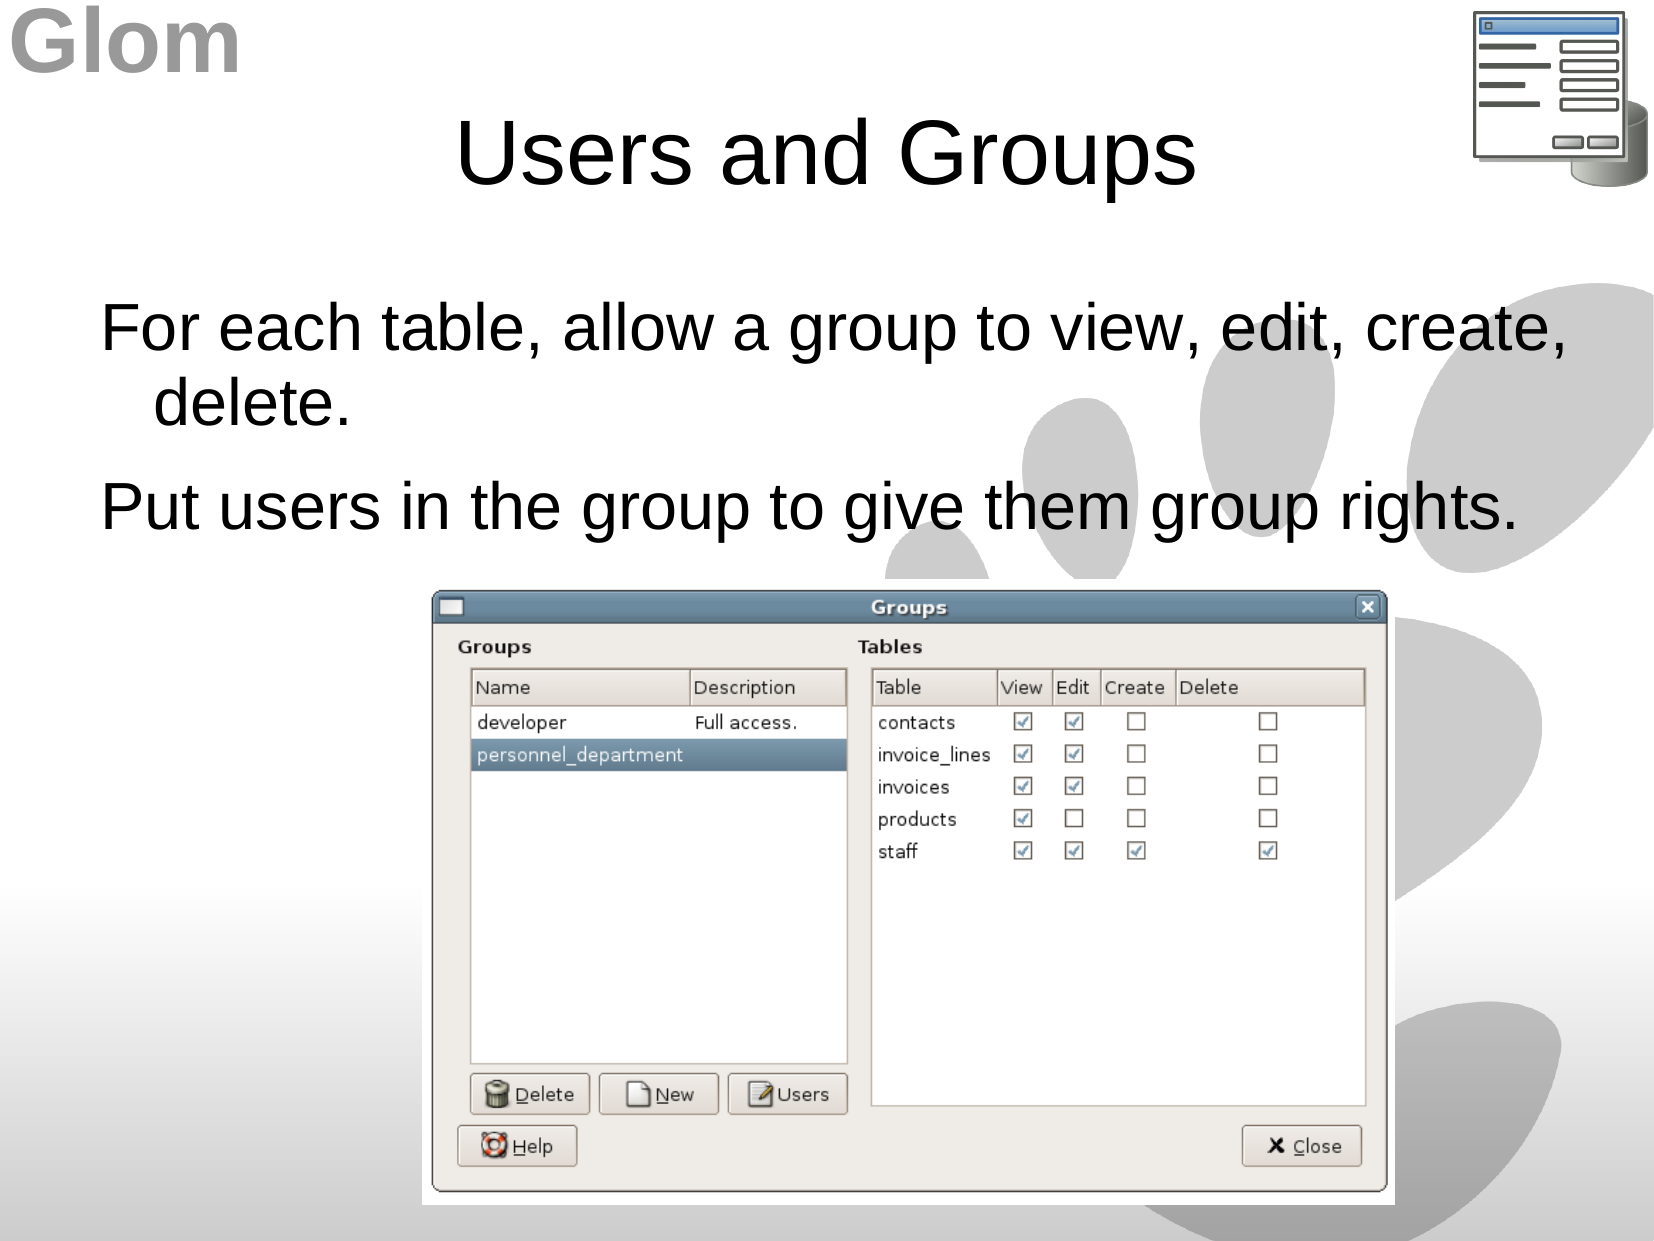

# Users and Groups
For each table, allow a group to view, edit, create, delete.
Put users in the group to give them group rights.